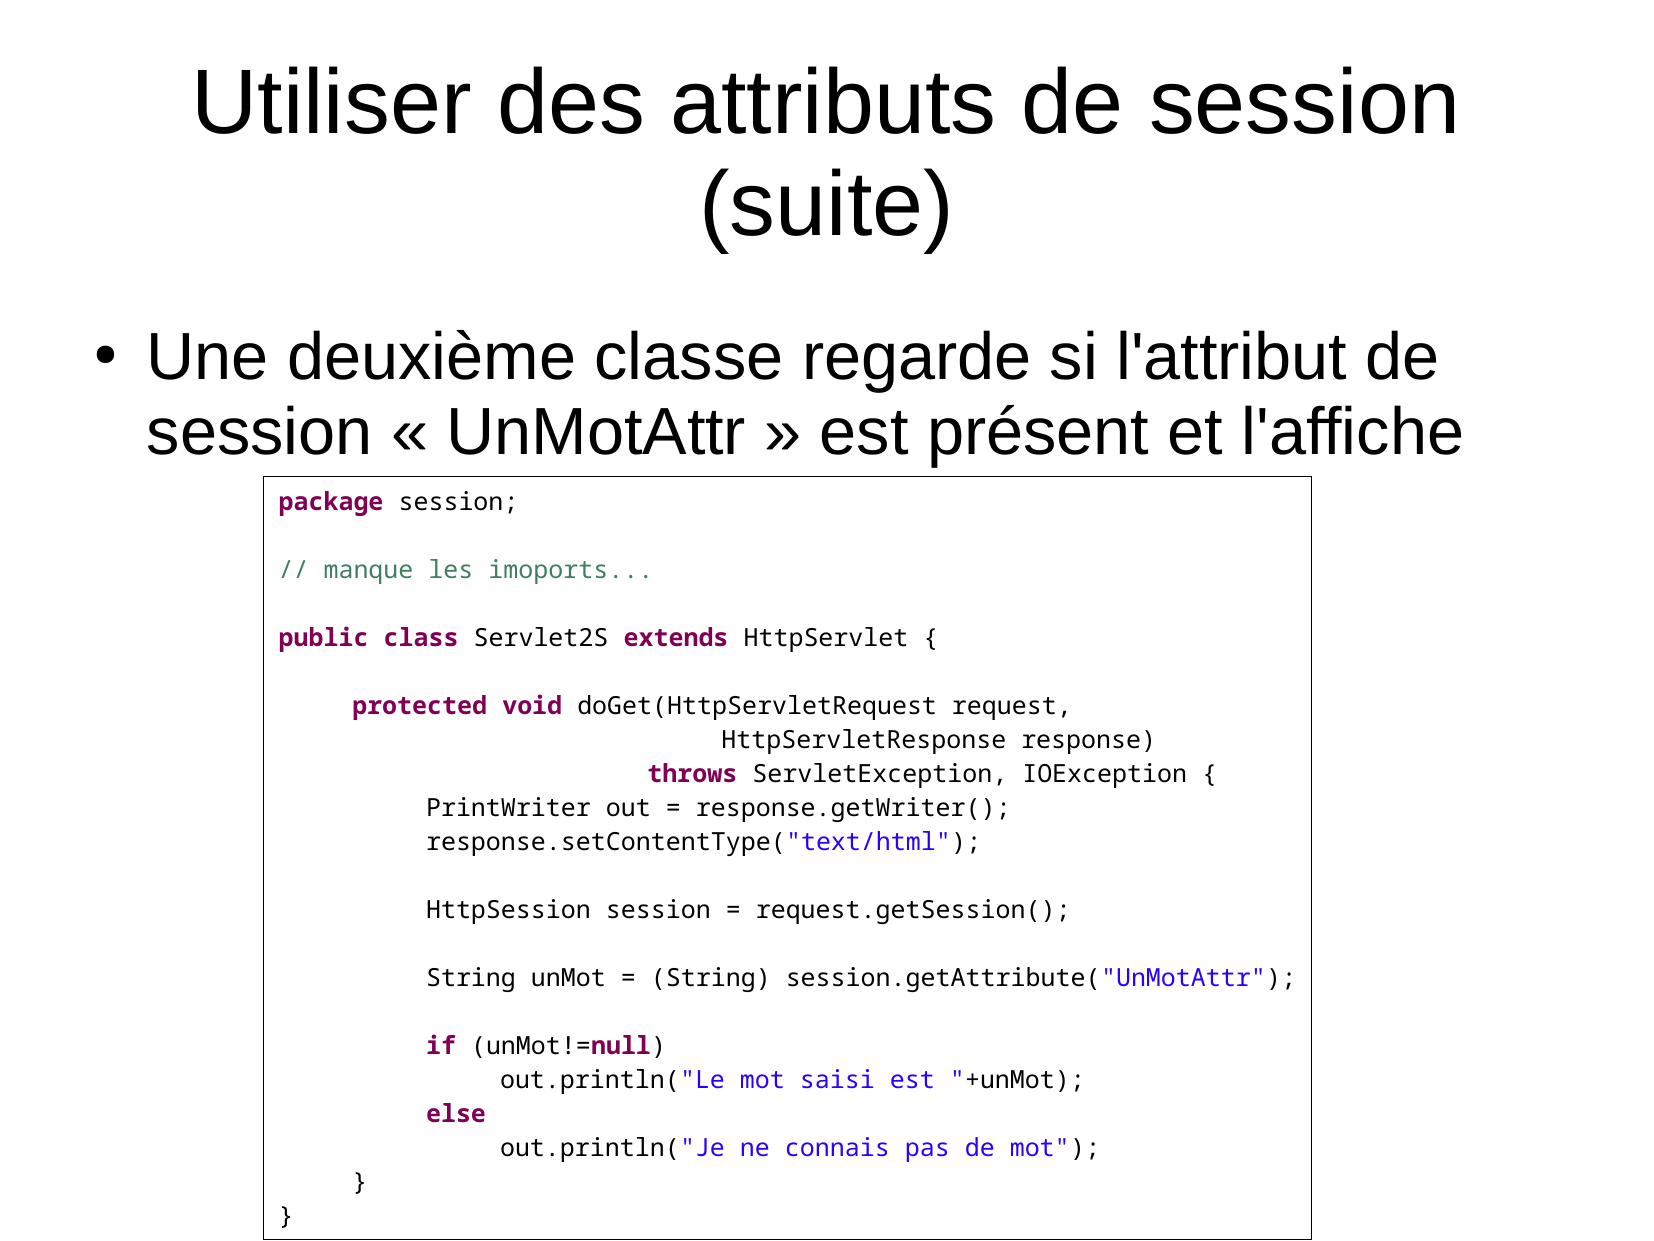

# Utiliser des attributs de session (suite)
Une deuxième classe regarde si l'attribut de session « UnMotAttr » est présent et l'affiche
package session;
// manque les imoports...
public class Servlet2S extends HttpServlet {
	protected void doGet(HttpServletRequest request,
						HttpServletResponse response)
					throws ServletException, IOException {
		PrintWriter out = response.getWriter();
		response.setContentType("text/html");
		HttpSession session = request.getSession();
		String unMot = (String) session.getAttribute("UnMotAttr");
		if (unMot!=null)
			out.println("Le mot saisi est "+unMot);
		else
			out.println("Je ne connais pas de mot");
	}
}